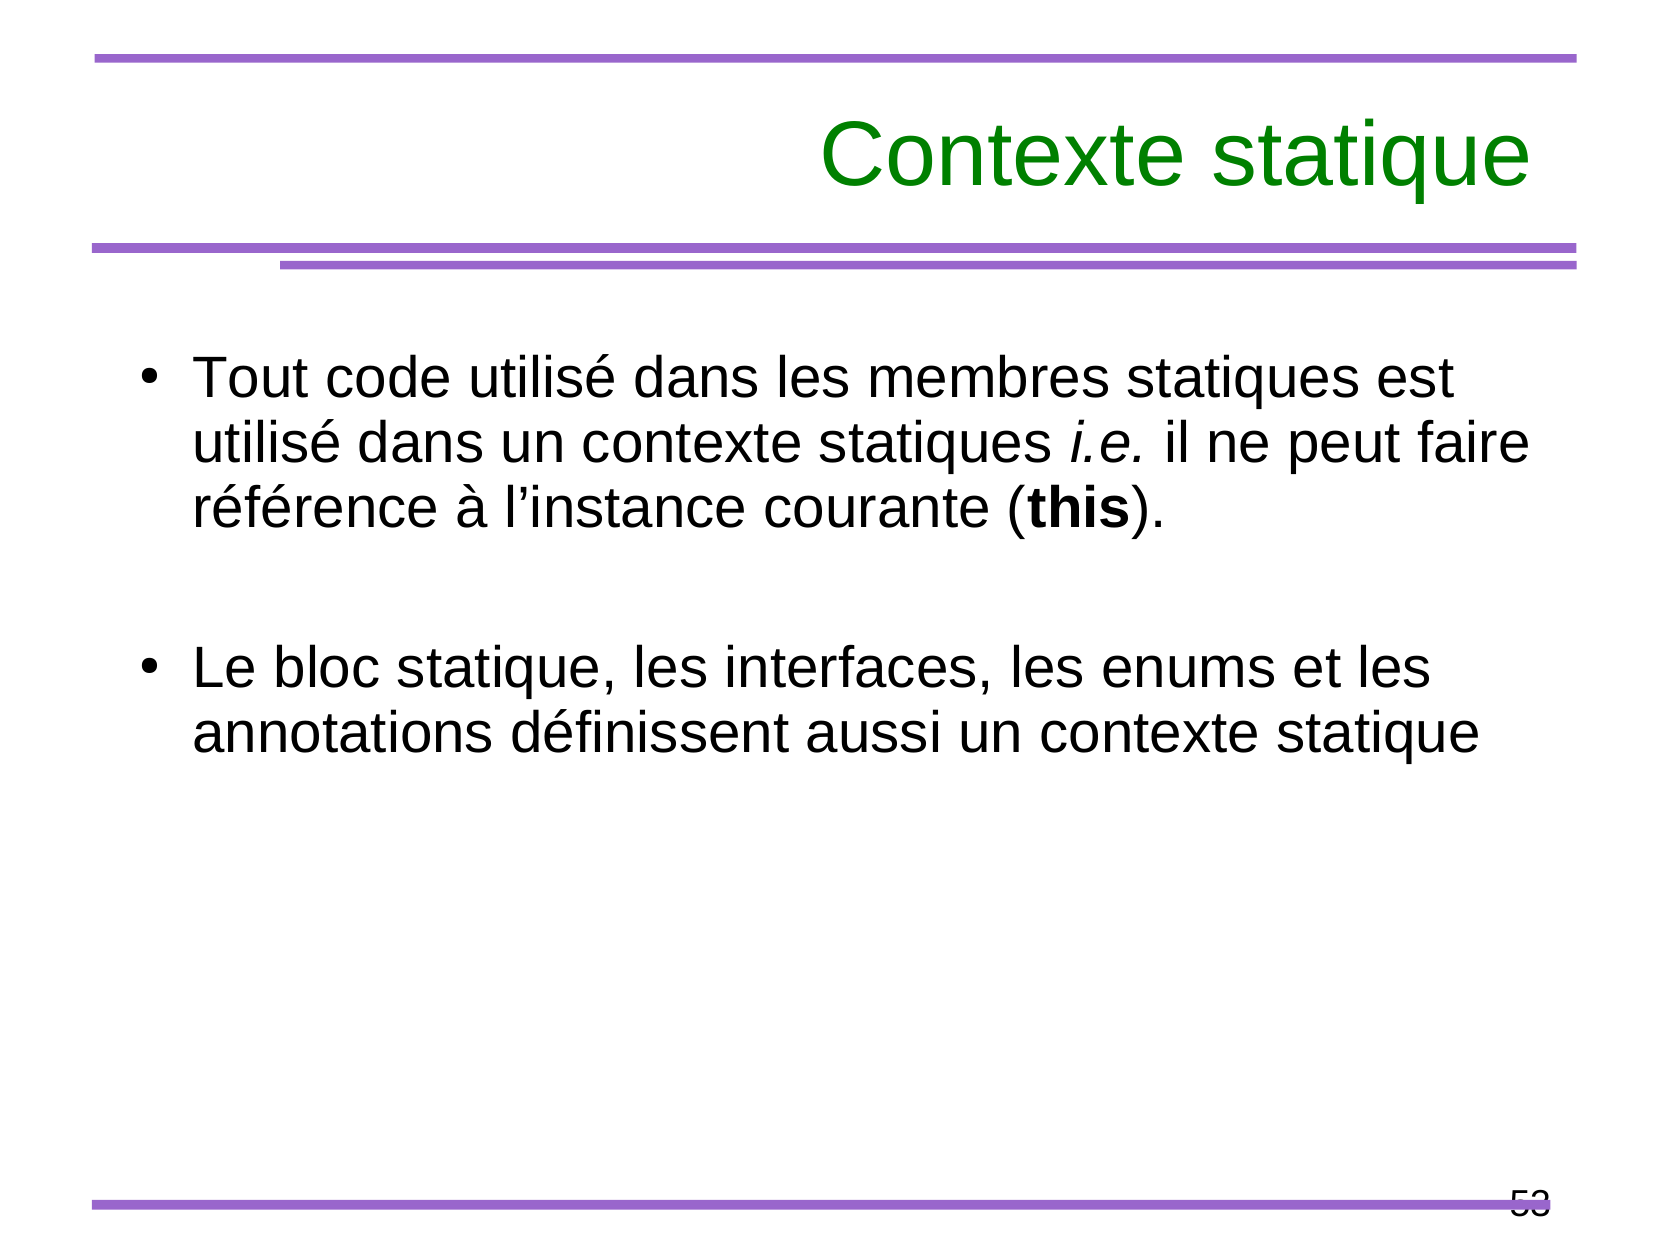

# Contexte statique
Tout code utilisé dans les membres statiques est utilisé dans un contexte statiques i.e. il ne peut faire référence à l’instance courante (this).
Le bloc statique, les interfaces, les enums et les annotations définissent aussi un contexte statique